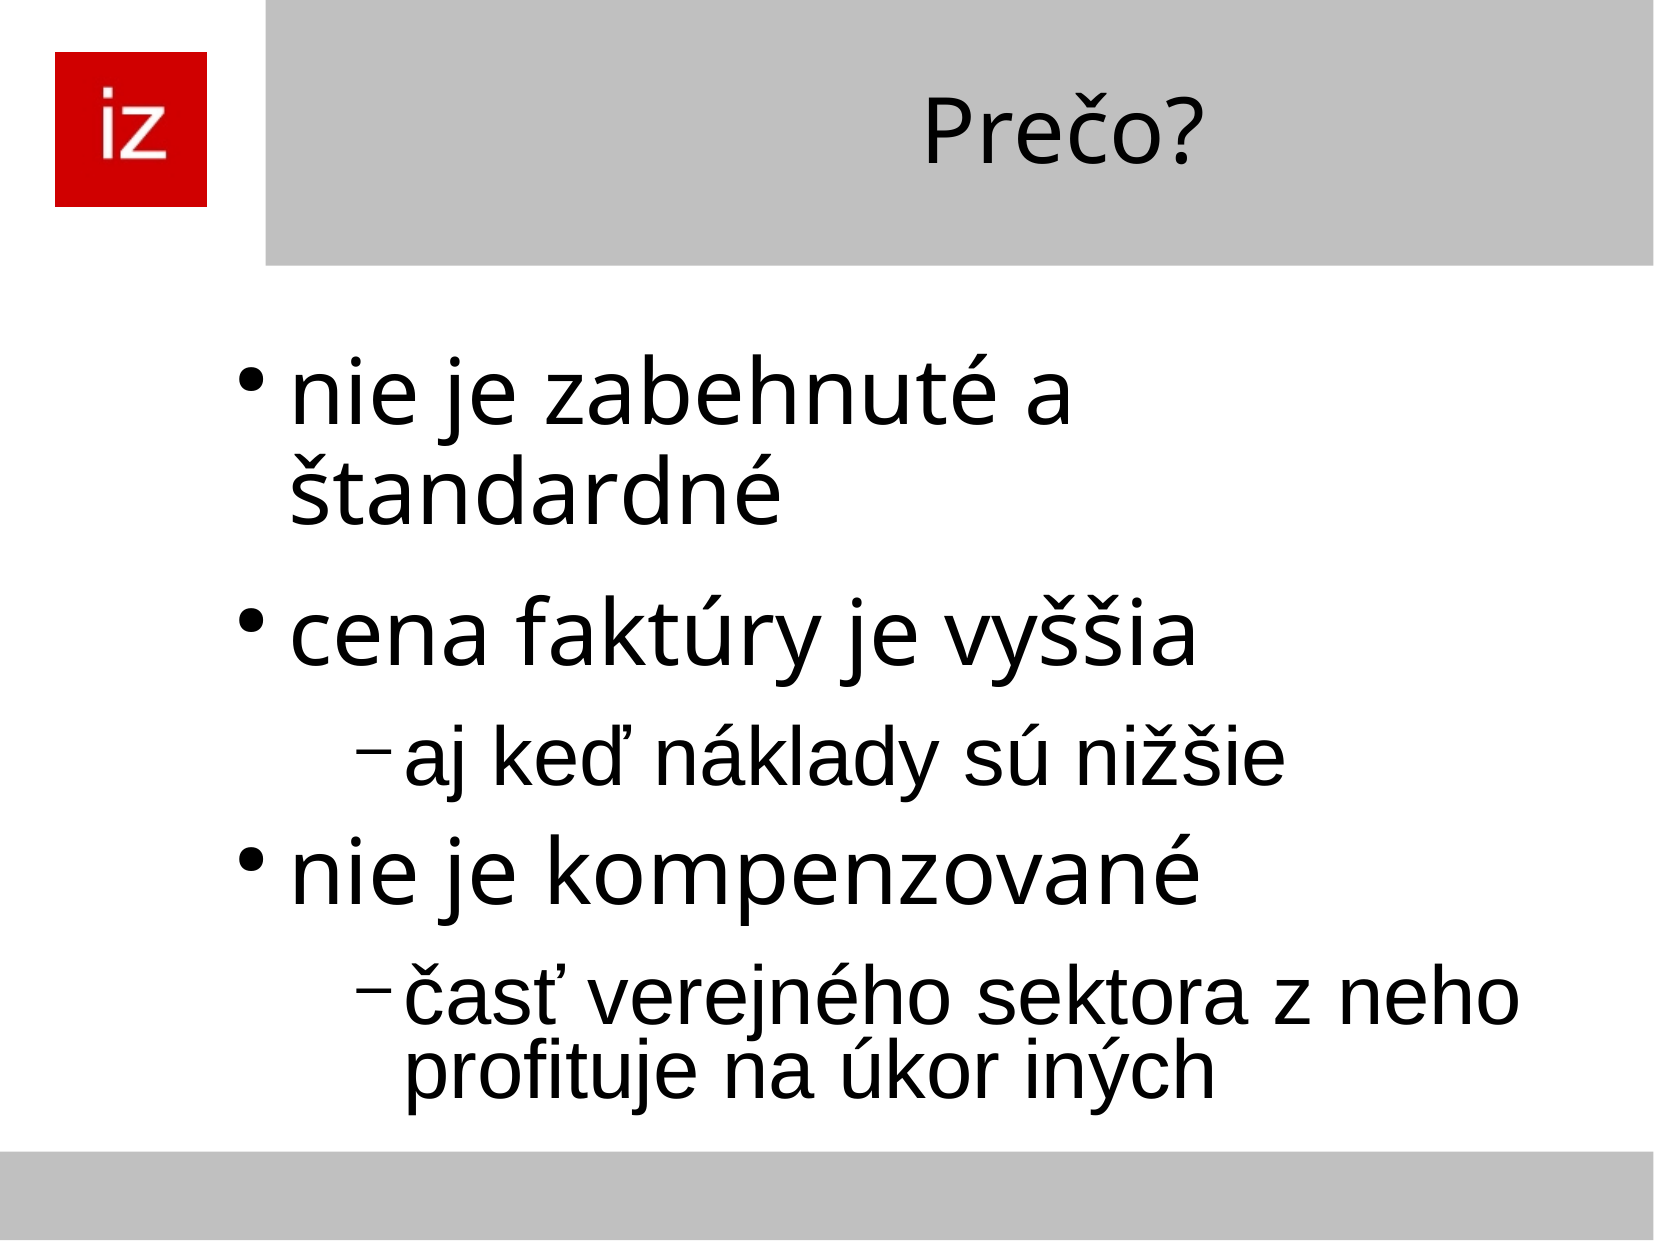

# Prečo?
nie je zabehnuté a štandardné
cena faktúry je vyššia
aj keď náklady sú nižšie
nie je kompenzované
časť verejného sektora z neho profituje na úkor iných